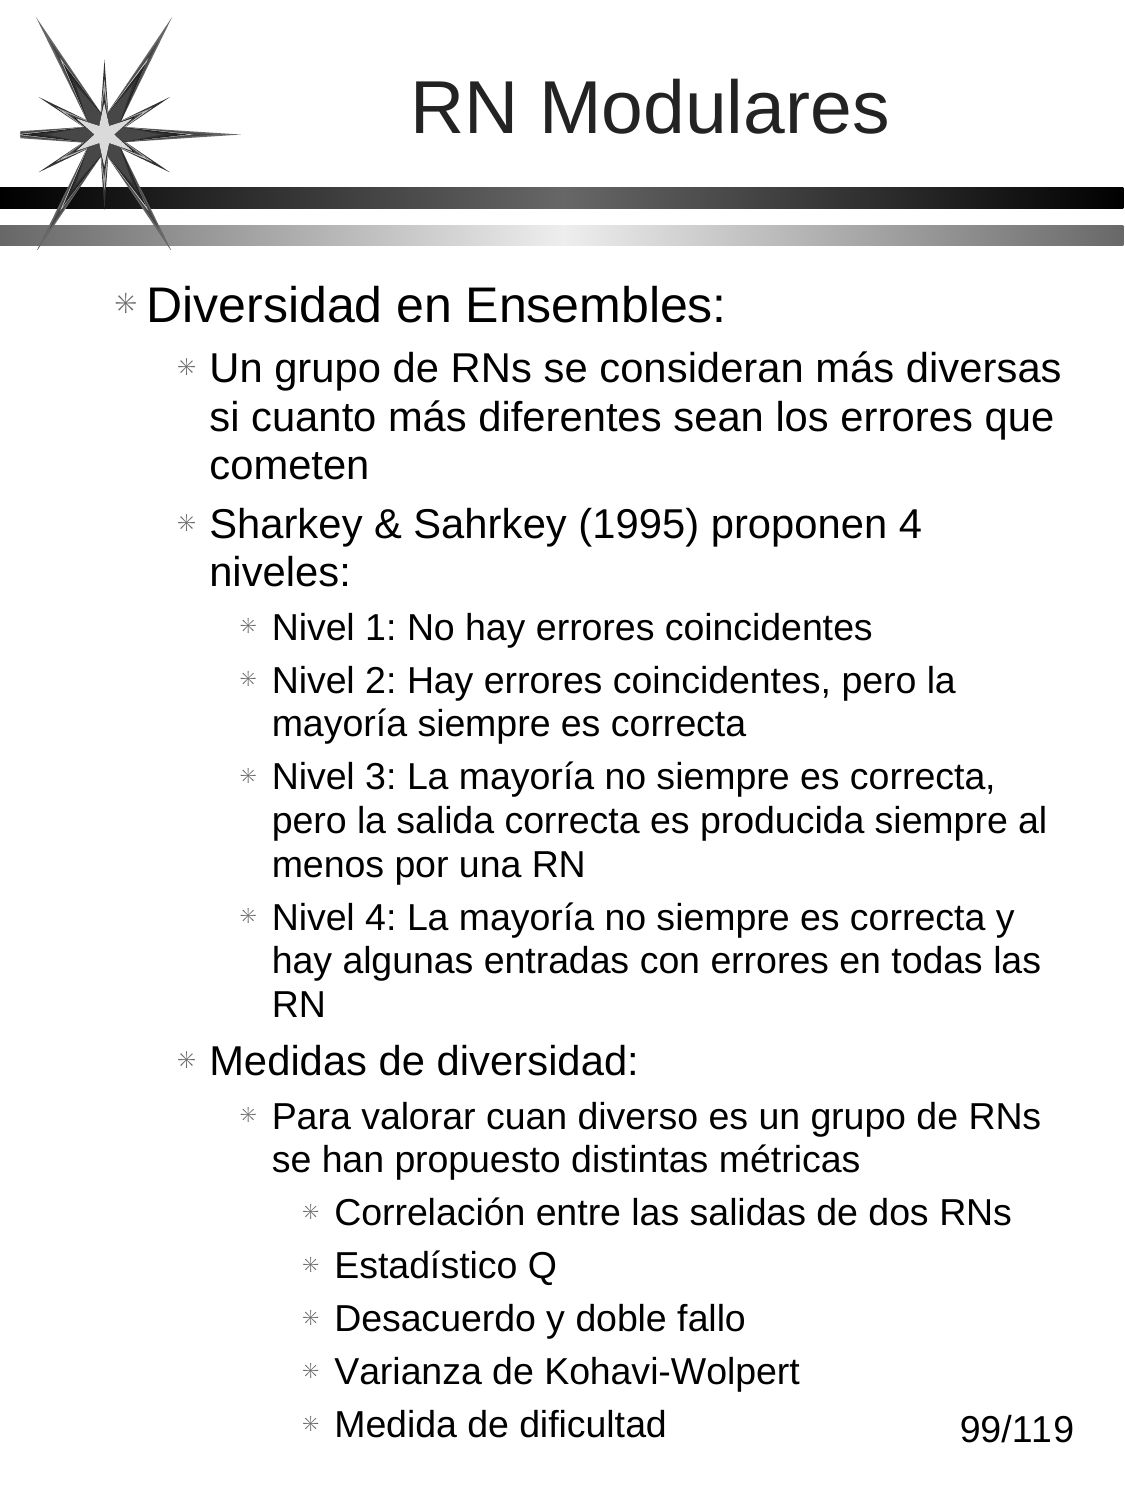

# RN Modulares
Diversidad en Ensembles:
Un grupo de RNs se consideran más diversas si cuanto más diferentes sean los errores que cometen
Sharkey & Sahrkey (1995) proponen 4 niveles:
Nivel 1: No hay errores coincidentes
Nivel 2: Hay errores coincidentes, pero la mayoría siempre es correcta
Nivel 3: La mayoría no siempre es correcta, pero la salida correcta es producida siempre al menos por una RN
Nivel 4: La mayoría no siempre es correcta y hay algunas entradas con errores en todas las RN
Medidas de diversidad:
Para valorar cuan diverso es un grupo de RNs se han propuesto distintas métricas
Correlación entre las salidas de dos RNs
Estadístico Q
Desacuerdo y doble fallo
Varianza de Kohavi-Wolpert
Medida de dificultad